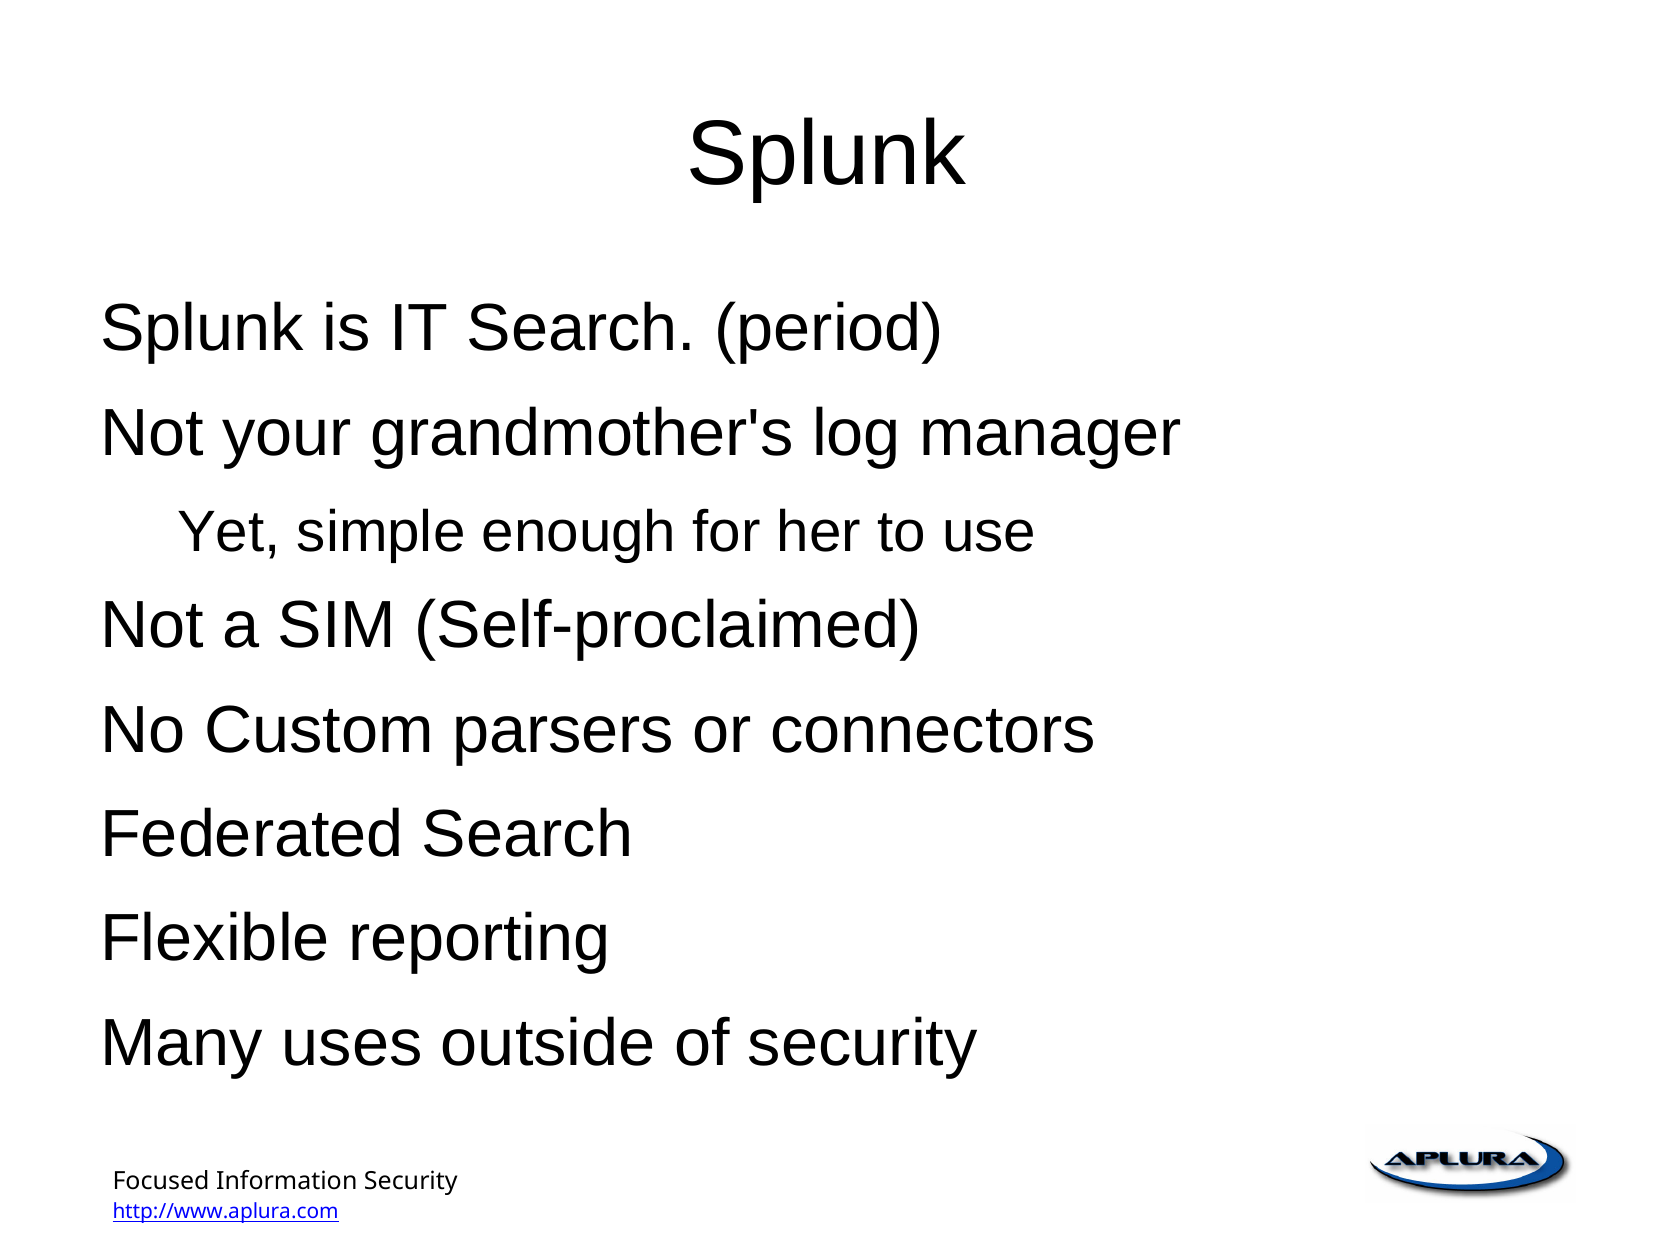

# Splunk
Splunk is IT Search. (period)
Not your grandmother's log manager
Yet, simple enough for her to use
Not a SIM (Self-proclaimed)
No Custom parsers or connectors
Federated Search
Flexible reporting
Many uses outside of security